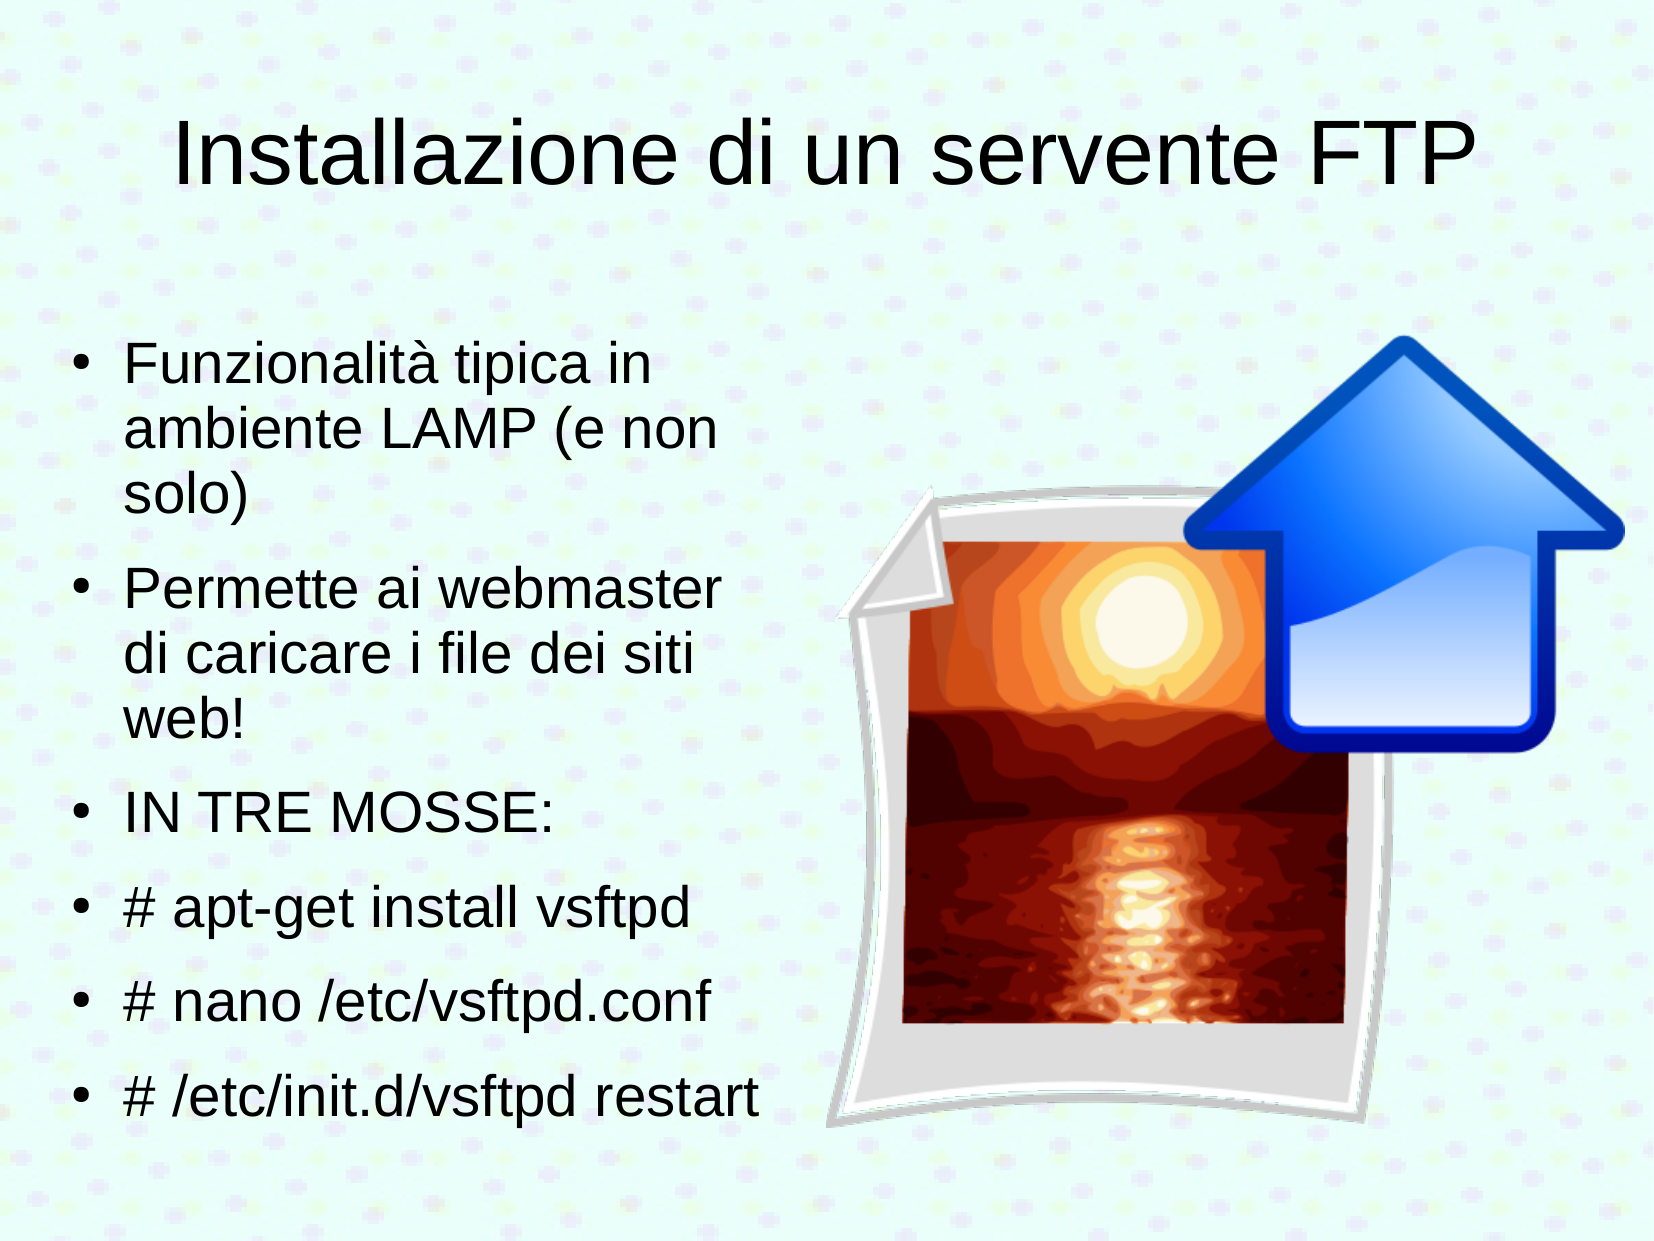

# Installazione di un servente FTP
Funzionalità tipica in ambiente LAMP (e non solo)
Permette ai webmaster di caricare i file dei siti web!
IN TRE MOSSE:
# apt-get install vsftpd
# nano /etc/vsftpd.conf
# /etc/init.d/vsftpd restart